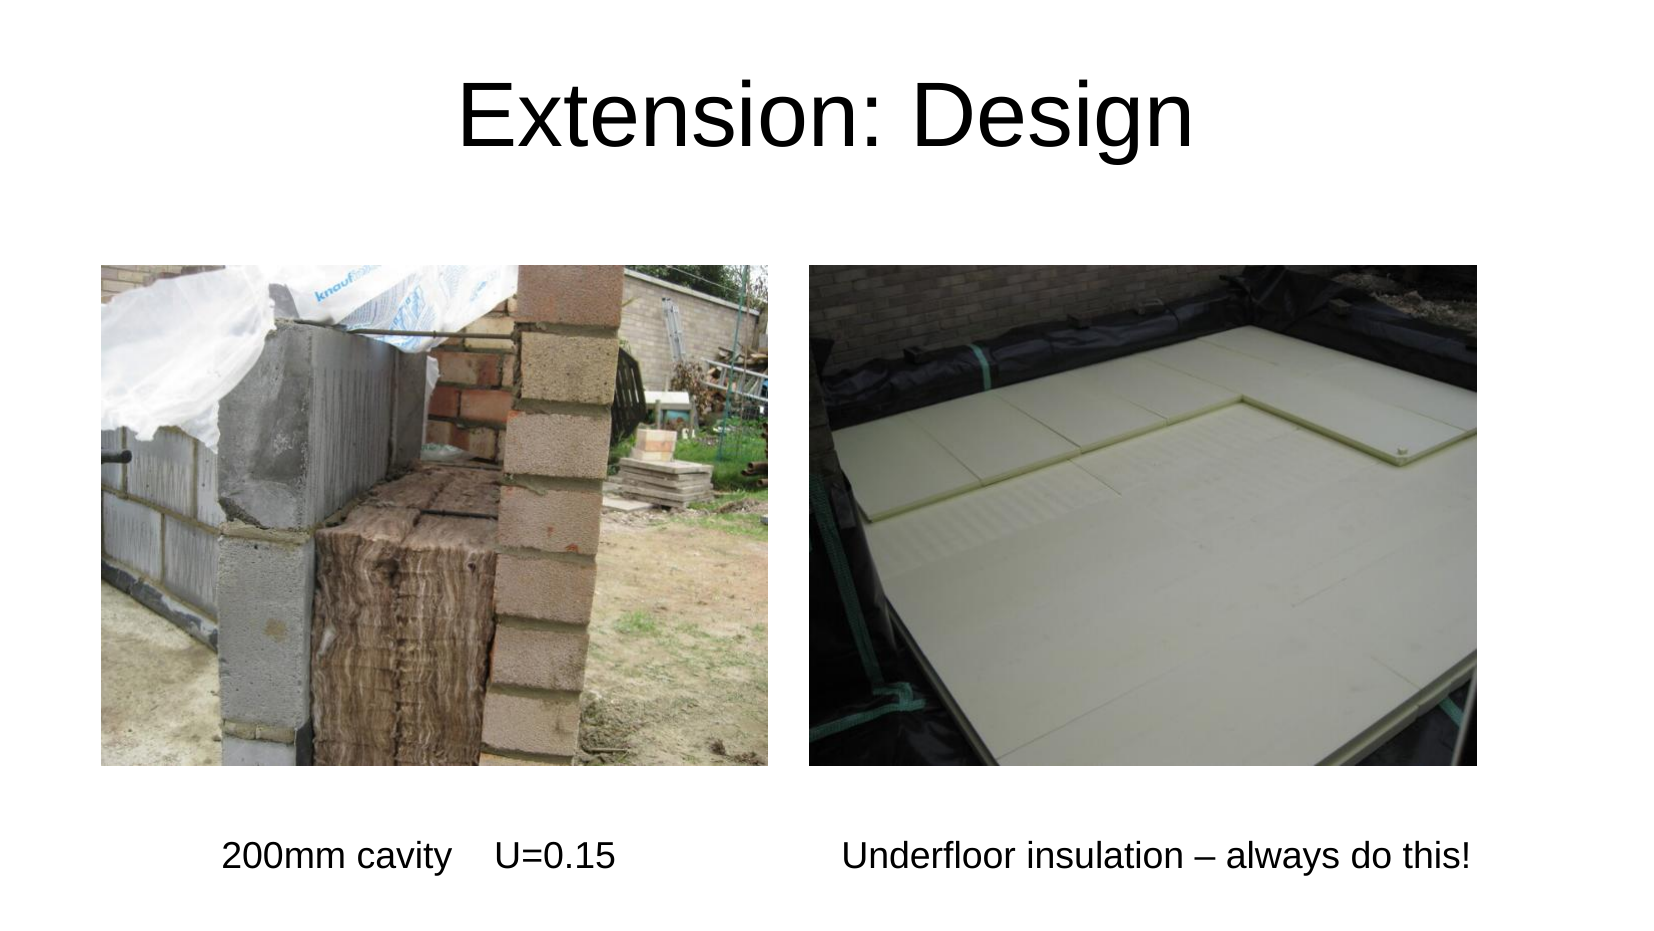

# Extension: Design
200mm cavity U=0.15
Underfloor insulation – always do this!